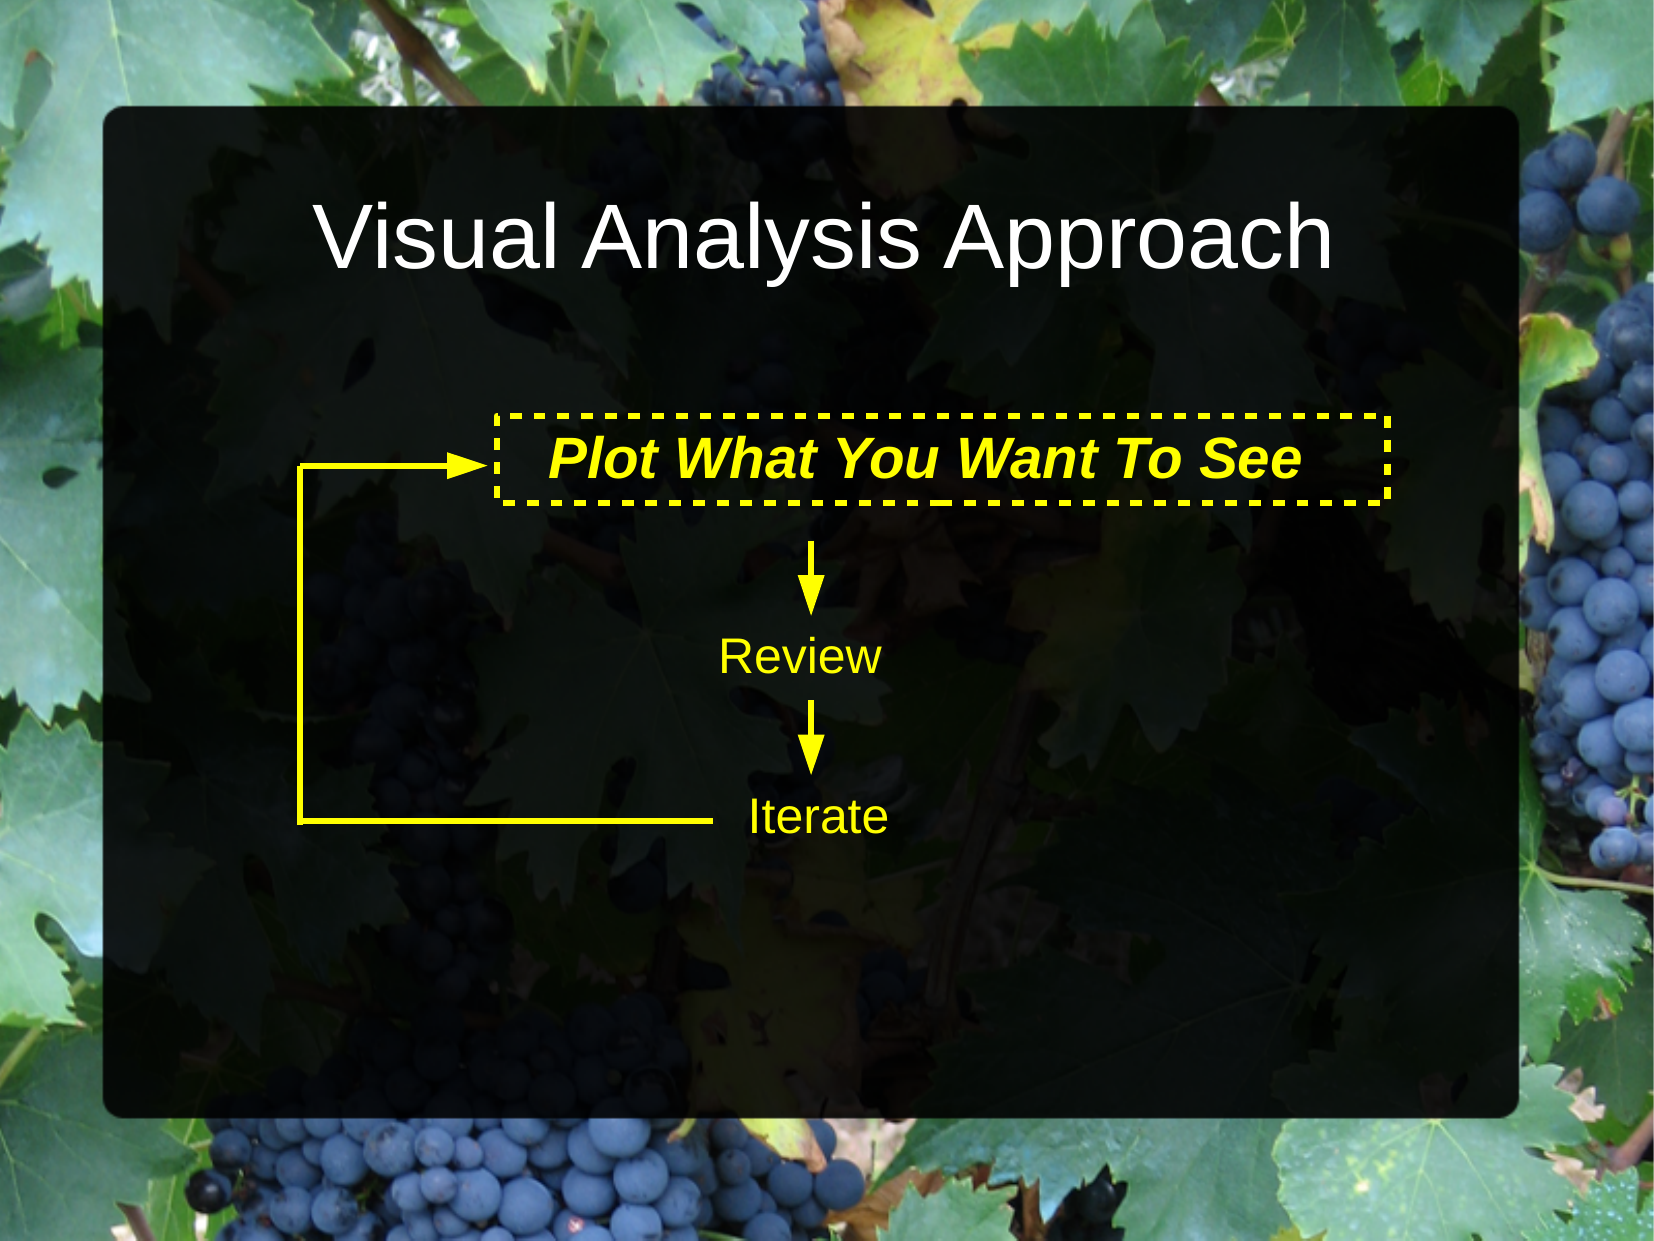

# Visual Analysis Approach
Plot What You Want To See
Review
Iterate